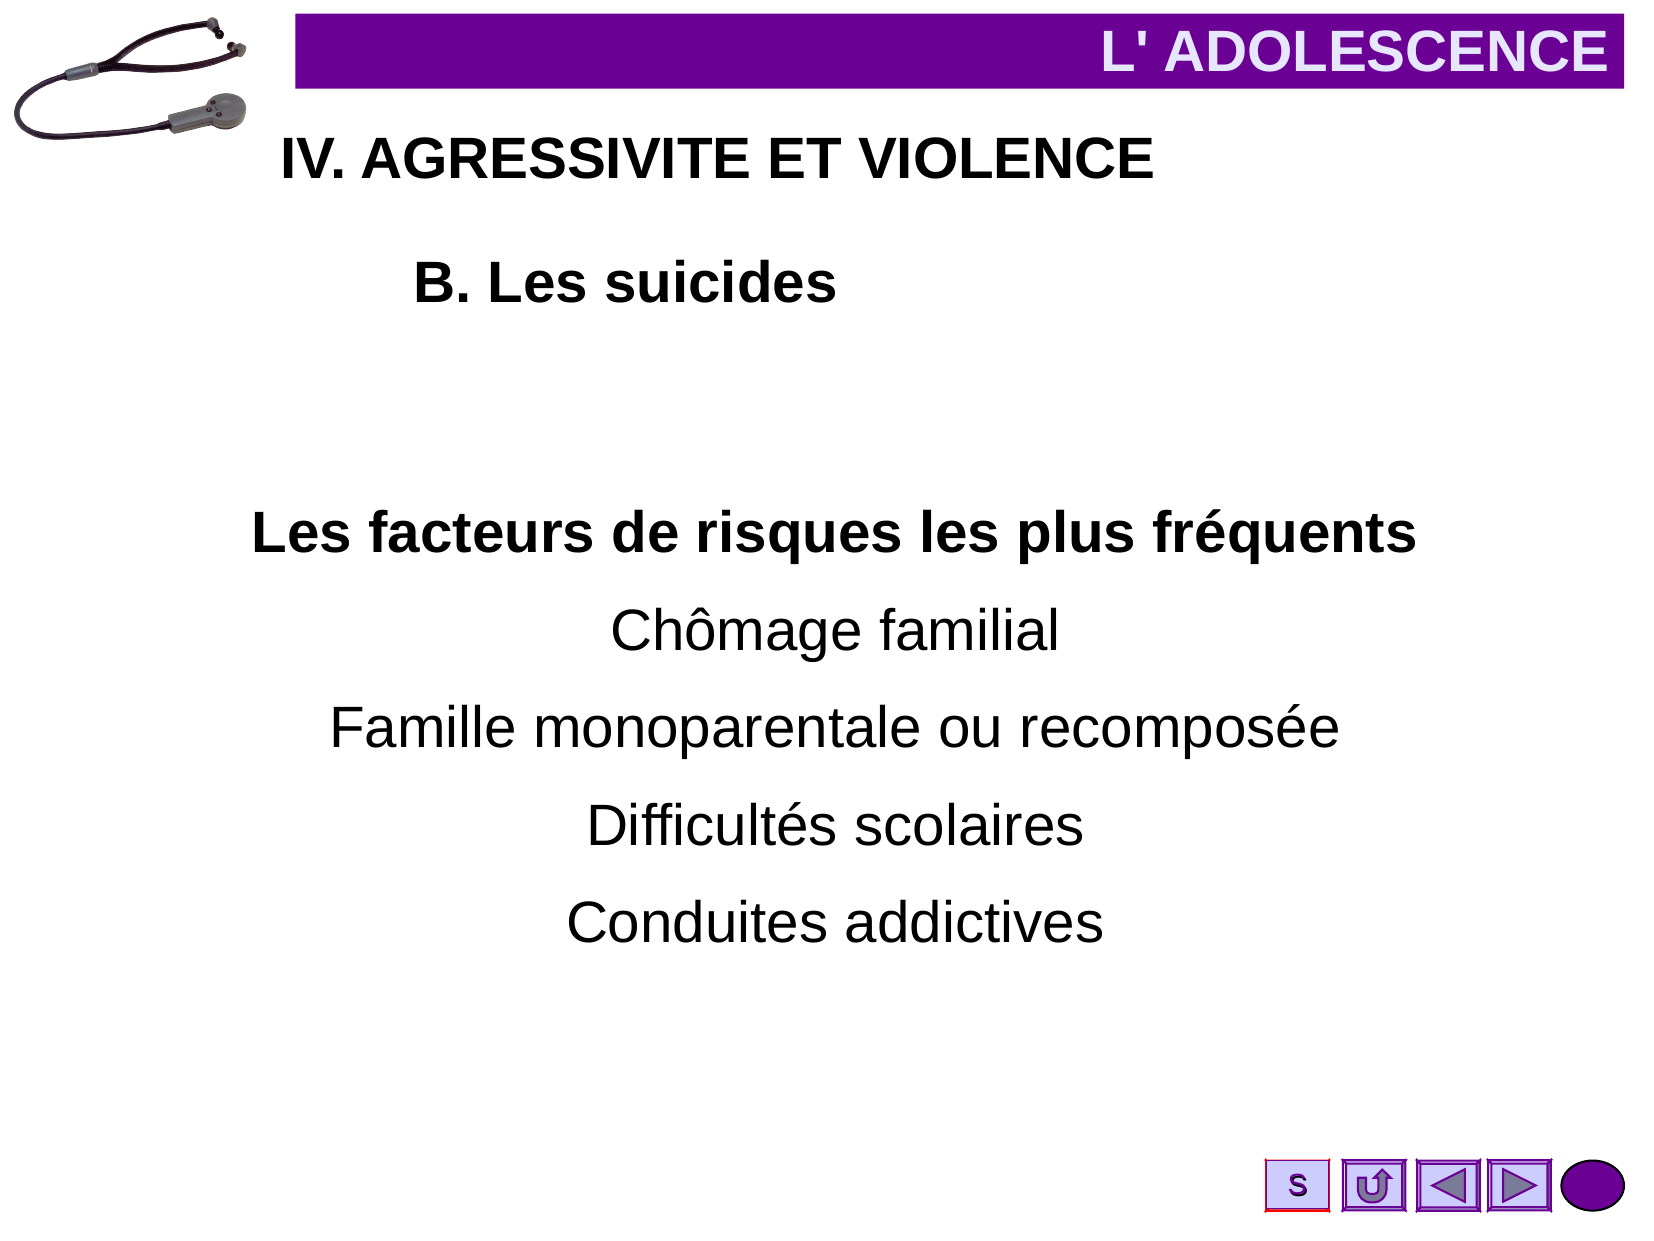

L' ADOLESCENCE
IV. AGRESSIVITE ET VIOLENCE
B. Les suicides
Les facteurs de risques les plus fréquents
Chômage familial
Famille monoparentale ou recomposée
Difficultés scolaires
Conduites addictives